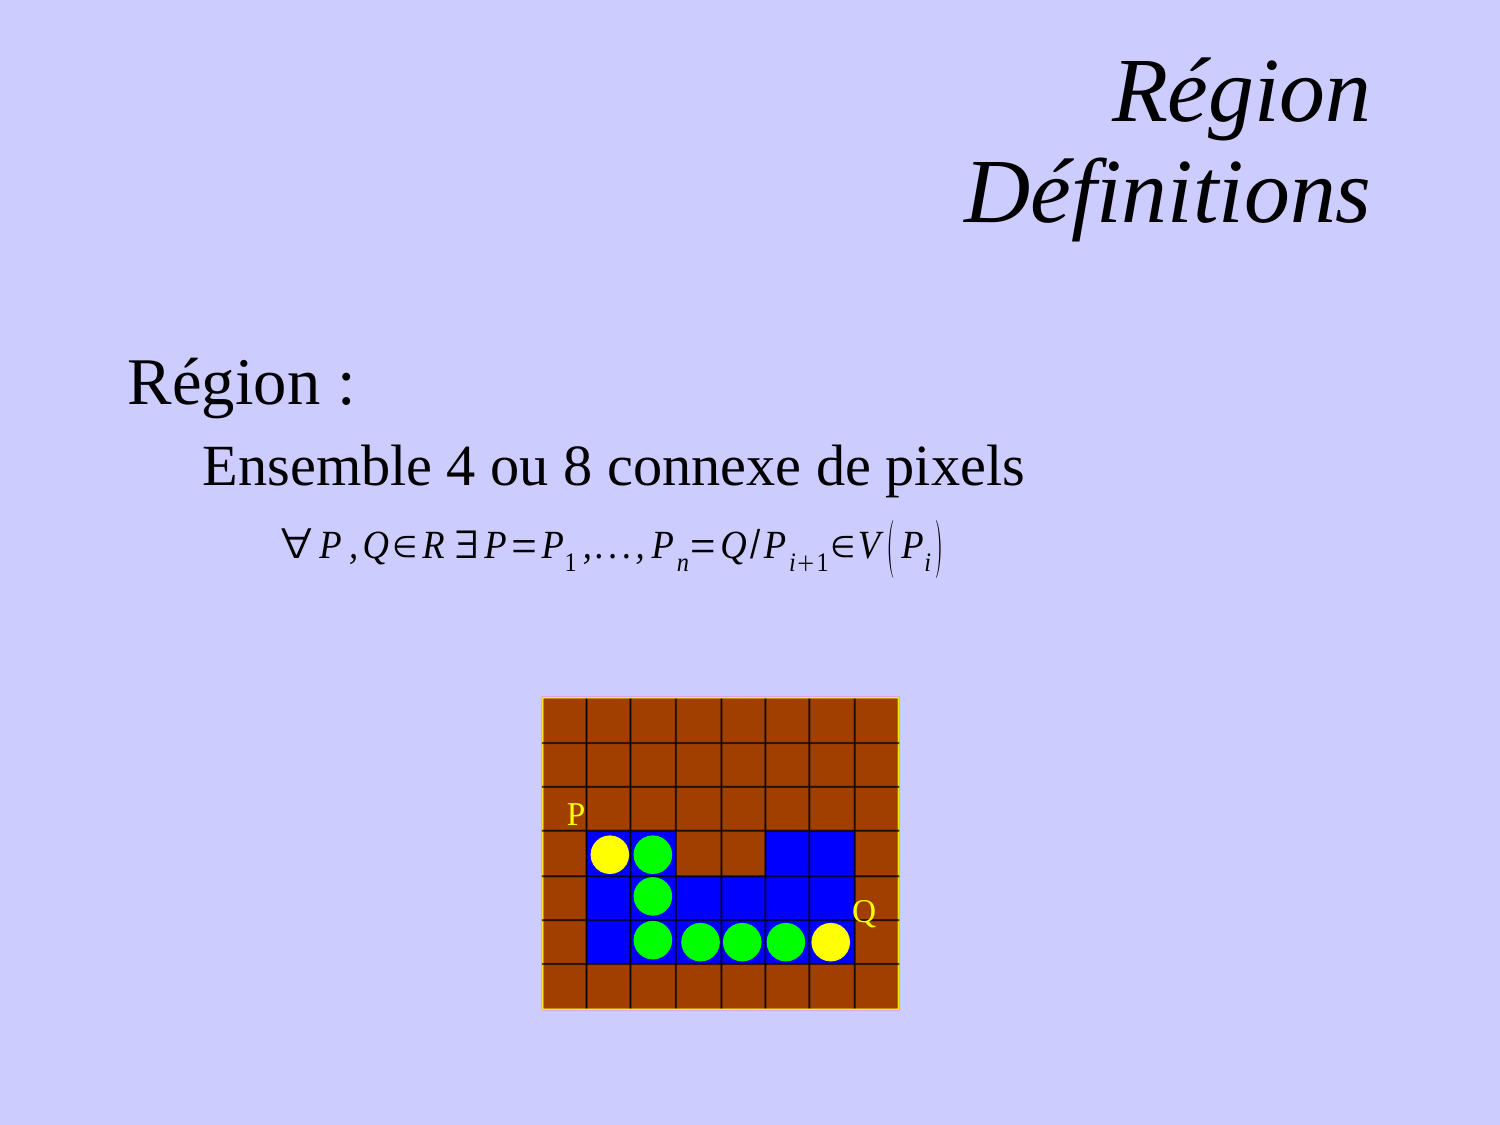

# Région Définitions
Région :
Ensemble 4 ou 8 connexe de pixels
P
Q
*